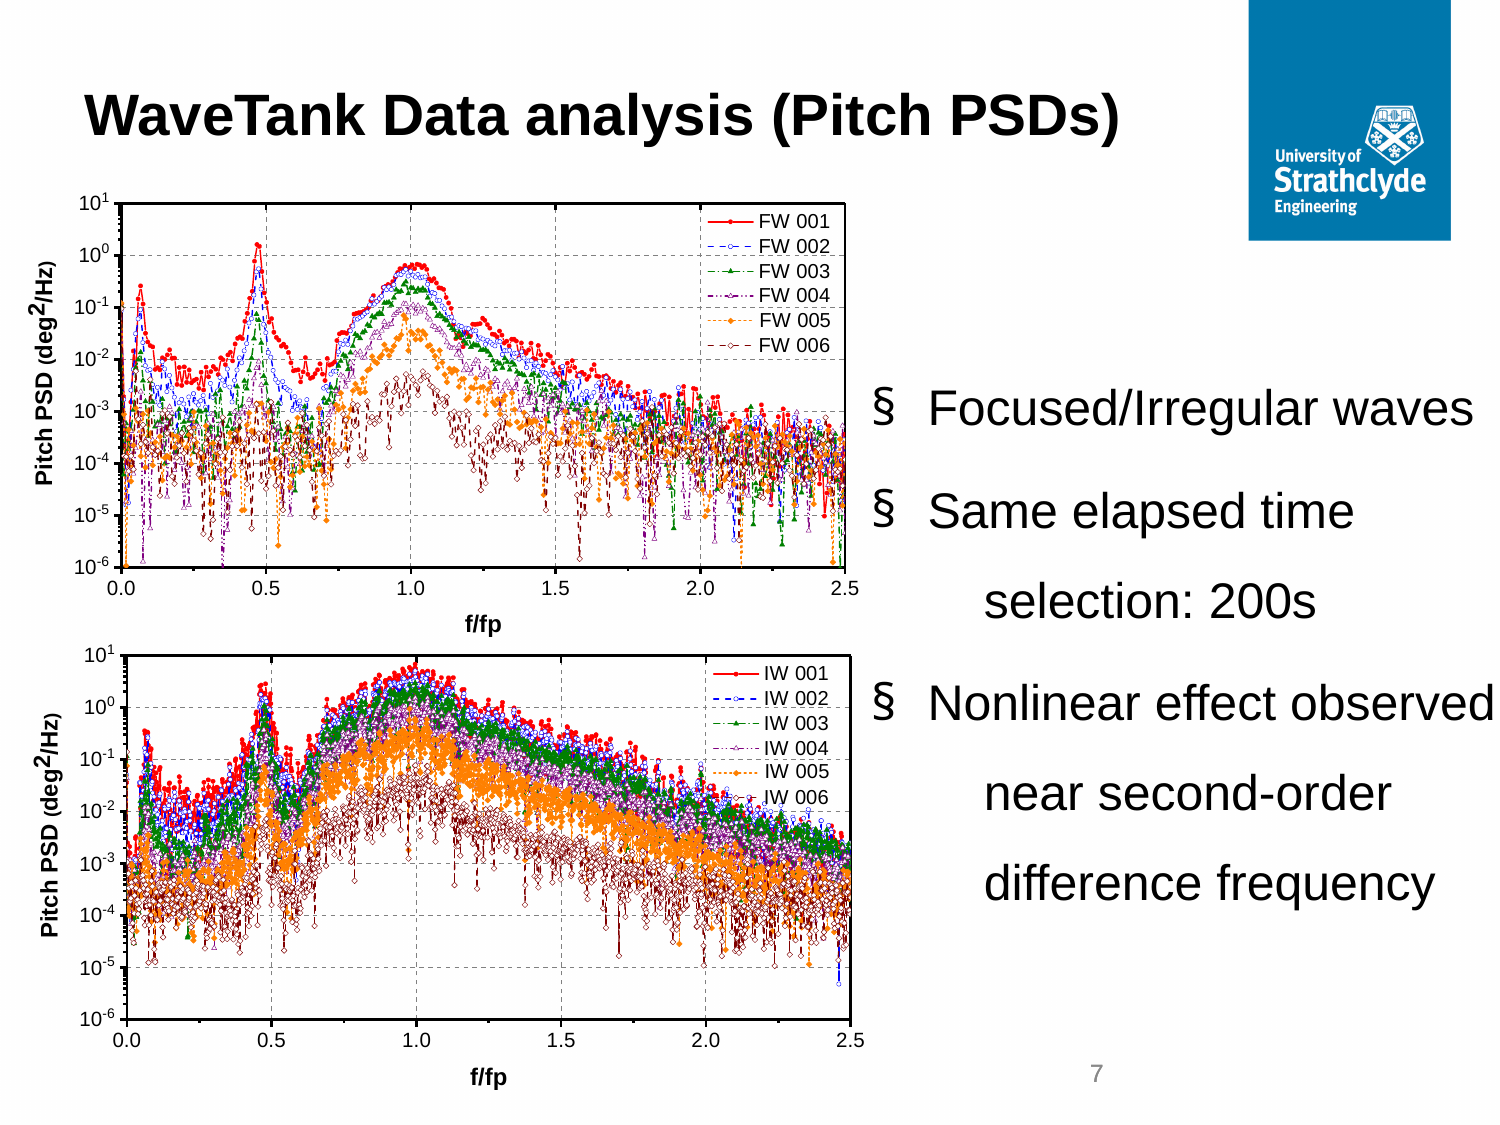

# WaveTank Data analysis (Pitch PSDs)
Focused/Irregular waves
Same elapsed time selection: 200s
Nonlinear effect observed near second-order difference frequency